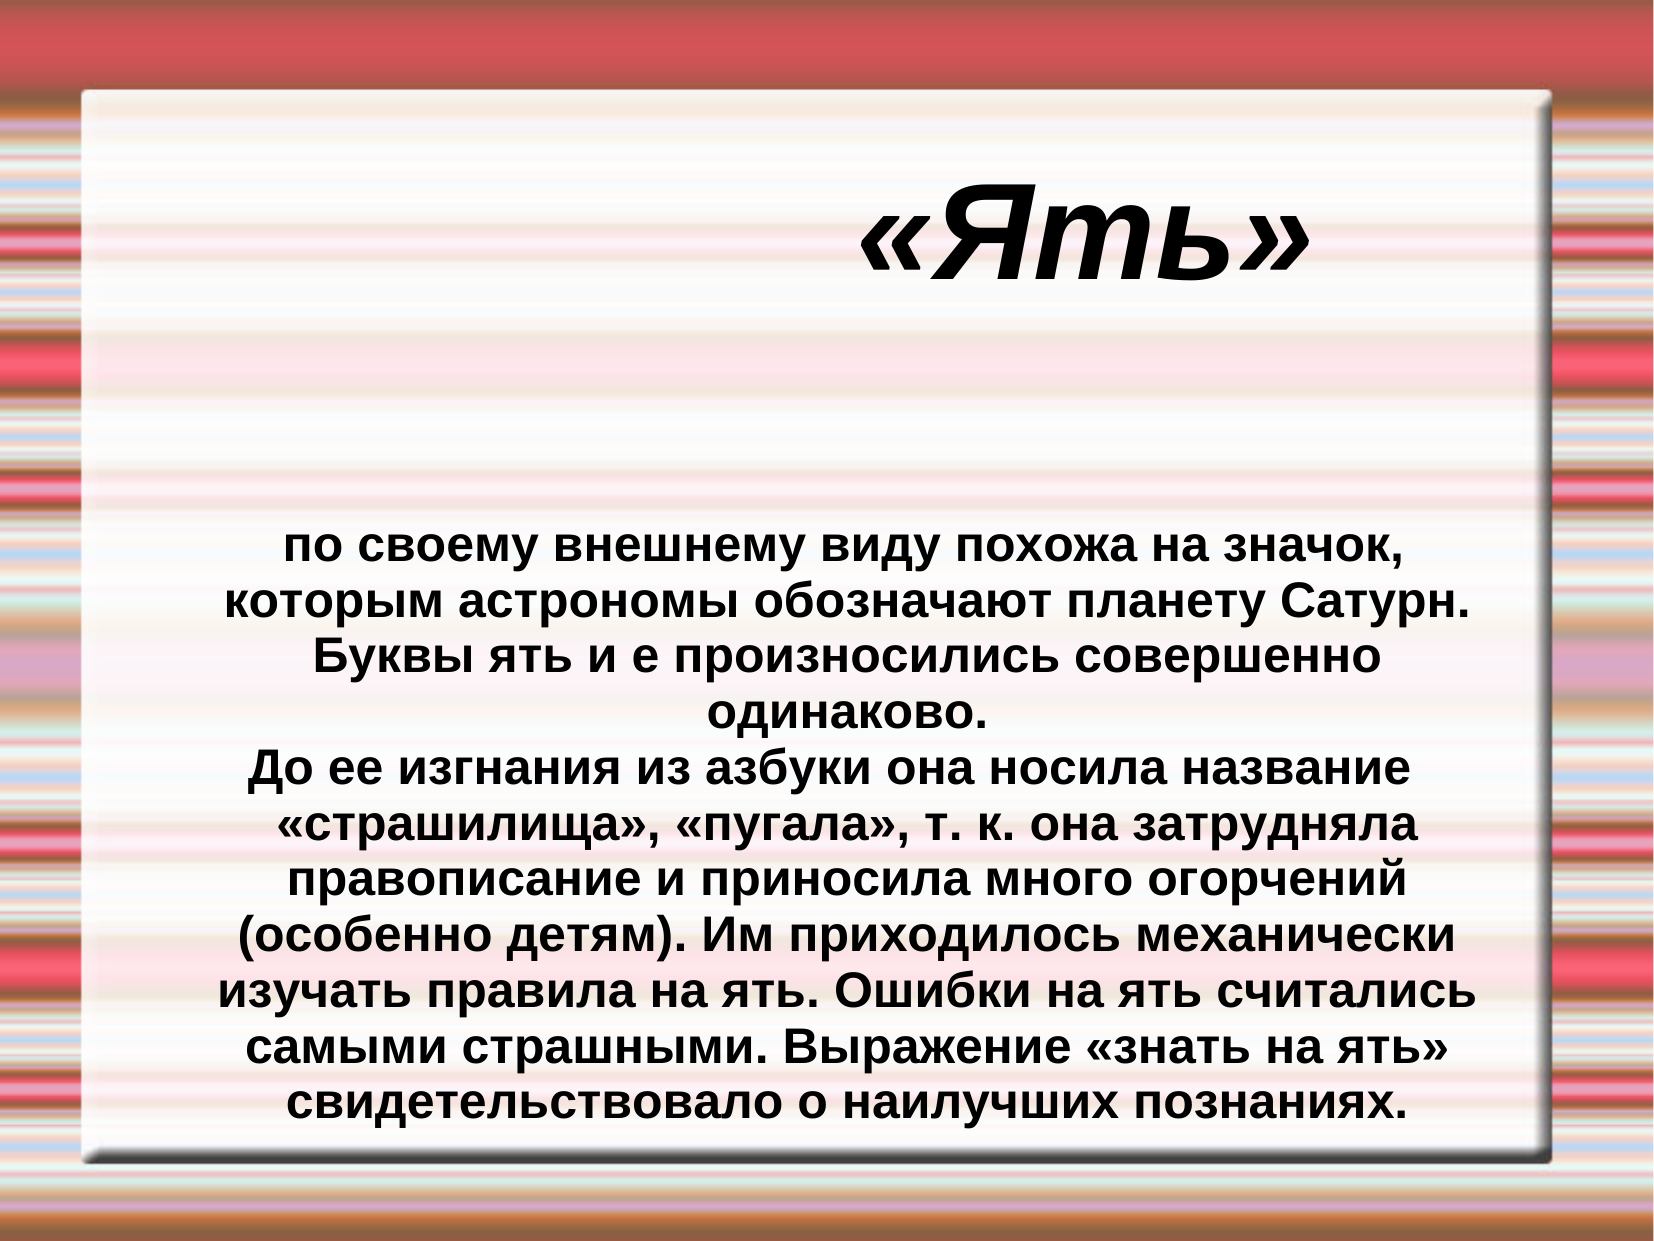

# «Ять»
 по своему внешнему виду похожа на значок, которым астрономы обозначают планету Сатурн. Буквы ять и е произносились совершенно одинаково.
До ее изгнания из азбуки она носила название «страшилища», «пугала», т. к. она затрудняла правописание и приносила много огорчений (особенно детям). Им приходилось механически изучать правила на ять. Ошибки на ять считались самыми страшными. Выражение «знать на ять» свидетельствовало о наилучших познаниях.